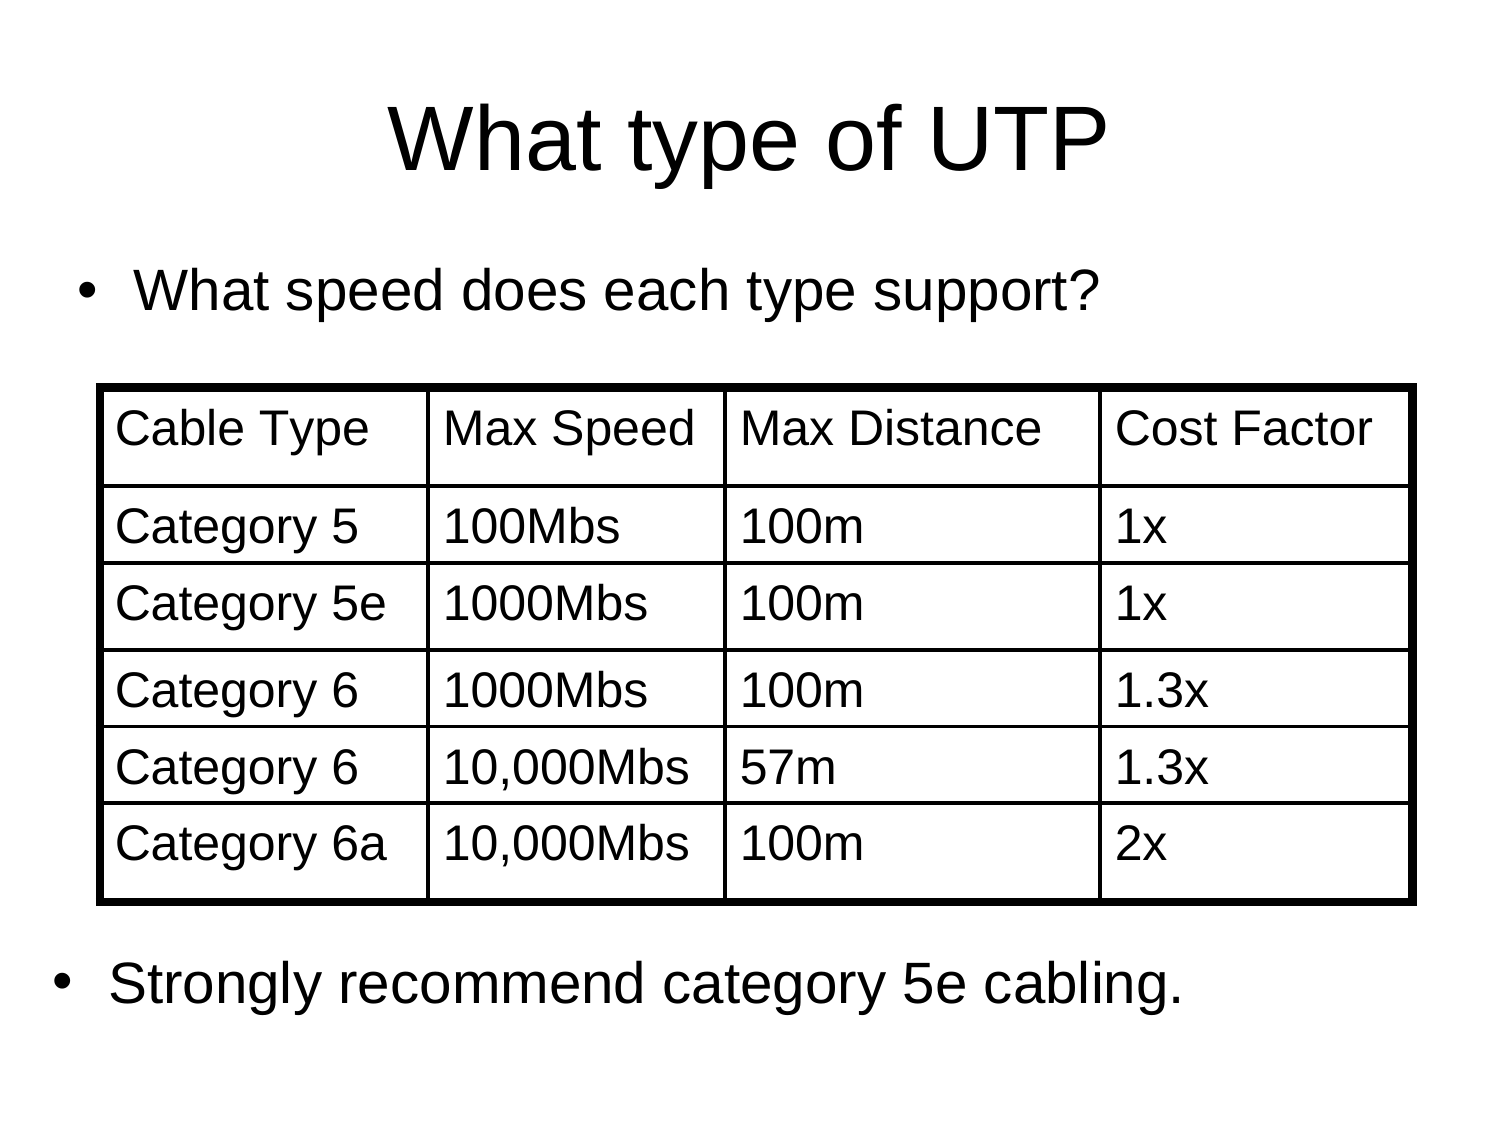

# What type of UTP
What speed does each type support?
| Cable Type | Max Speed | Max Distance | Cost Factor |
| --- | --- | --- | --- |
| Category 5 | 100Mbs | 100m | 1x |
| Category 5e | 1000Mbs | 100m | 1x |
| Category 6 | 1000Mbs | 100m | 1.3x |
| Category 6 | 10,000Mbs | 57m | 1.3x |
| Category 6a | 10,000Mbs | 100m | 2x |
Strongly recommend category 5e cabling.